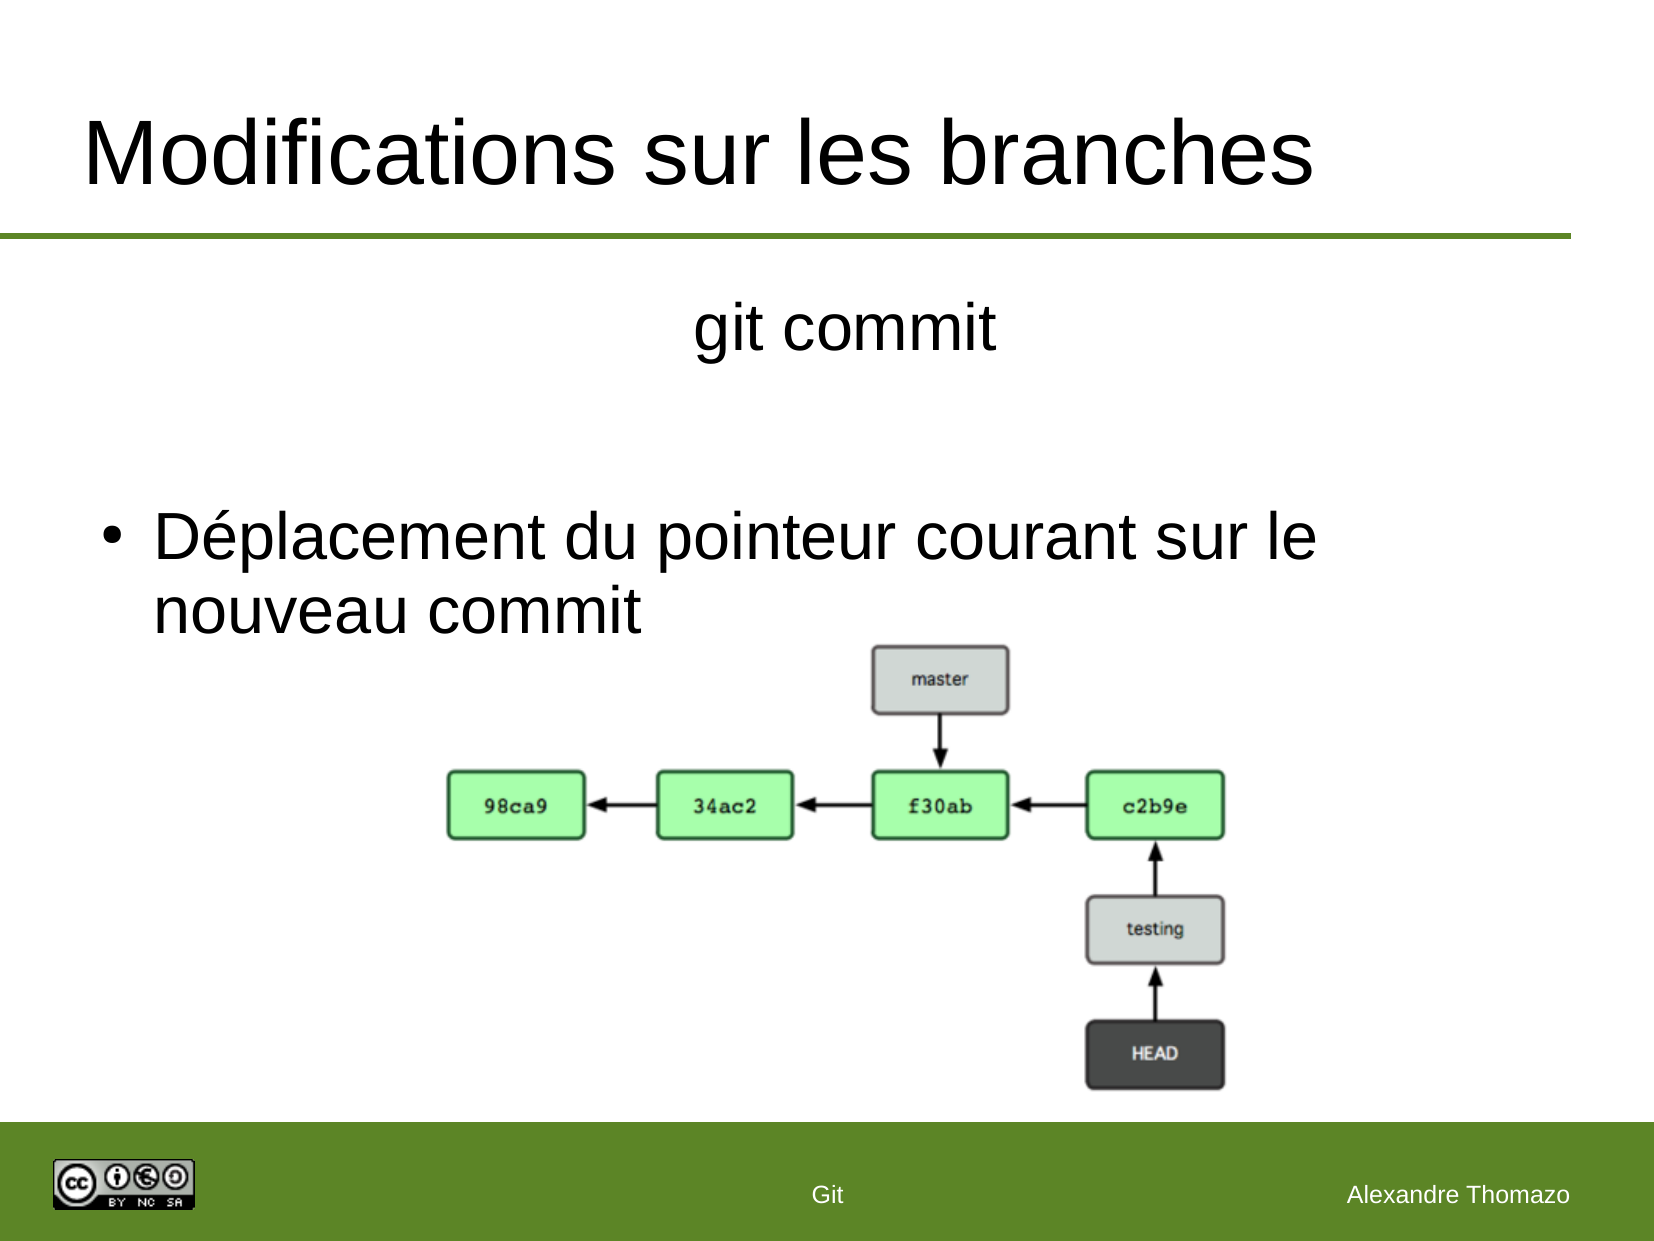

# Modifications sur les branches
git commit
Déplacement du pointeur courant sur le nouveau commit
Git
23